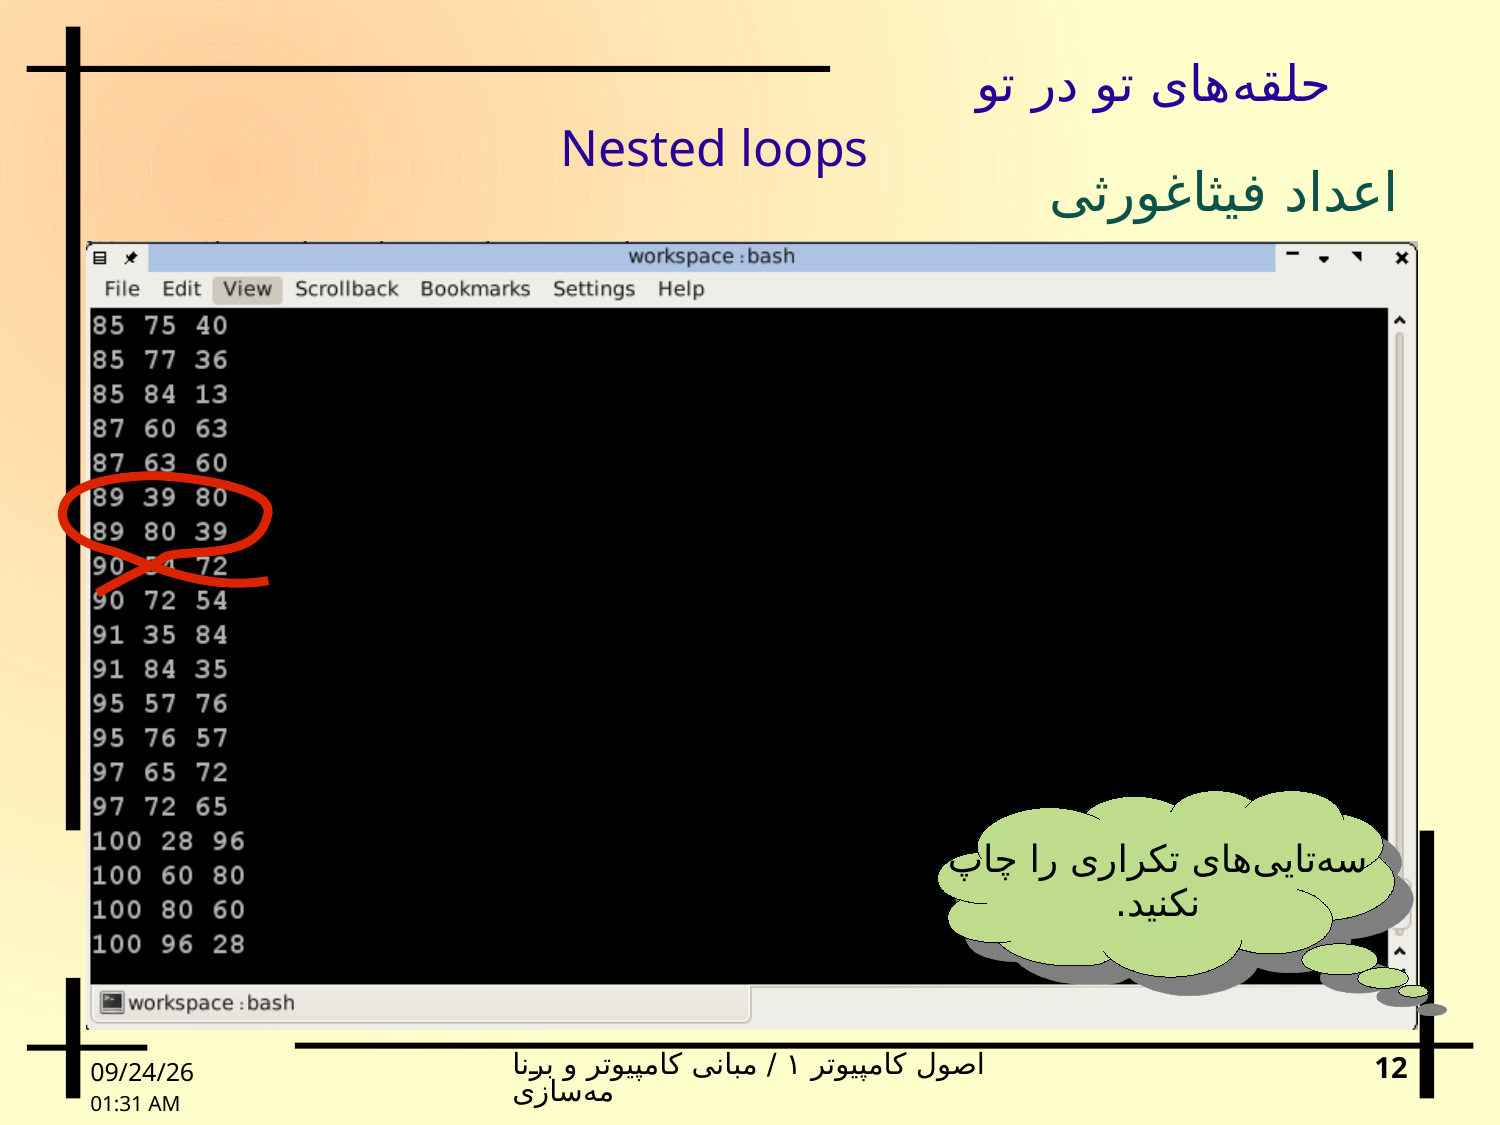

حلقه‌‌های تو در تو Nested loops
# اعداد فیثاغورثی
سه‌تایی‌های تکراری را چاپ نکنید.
اصول کامپیوتر ۱ / مبانی کامپیوتر و برنامه‌سازی
12